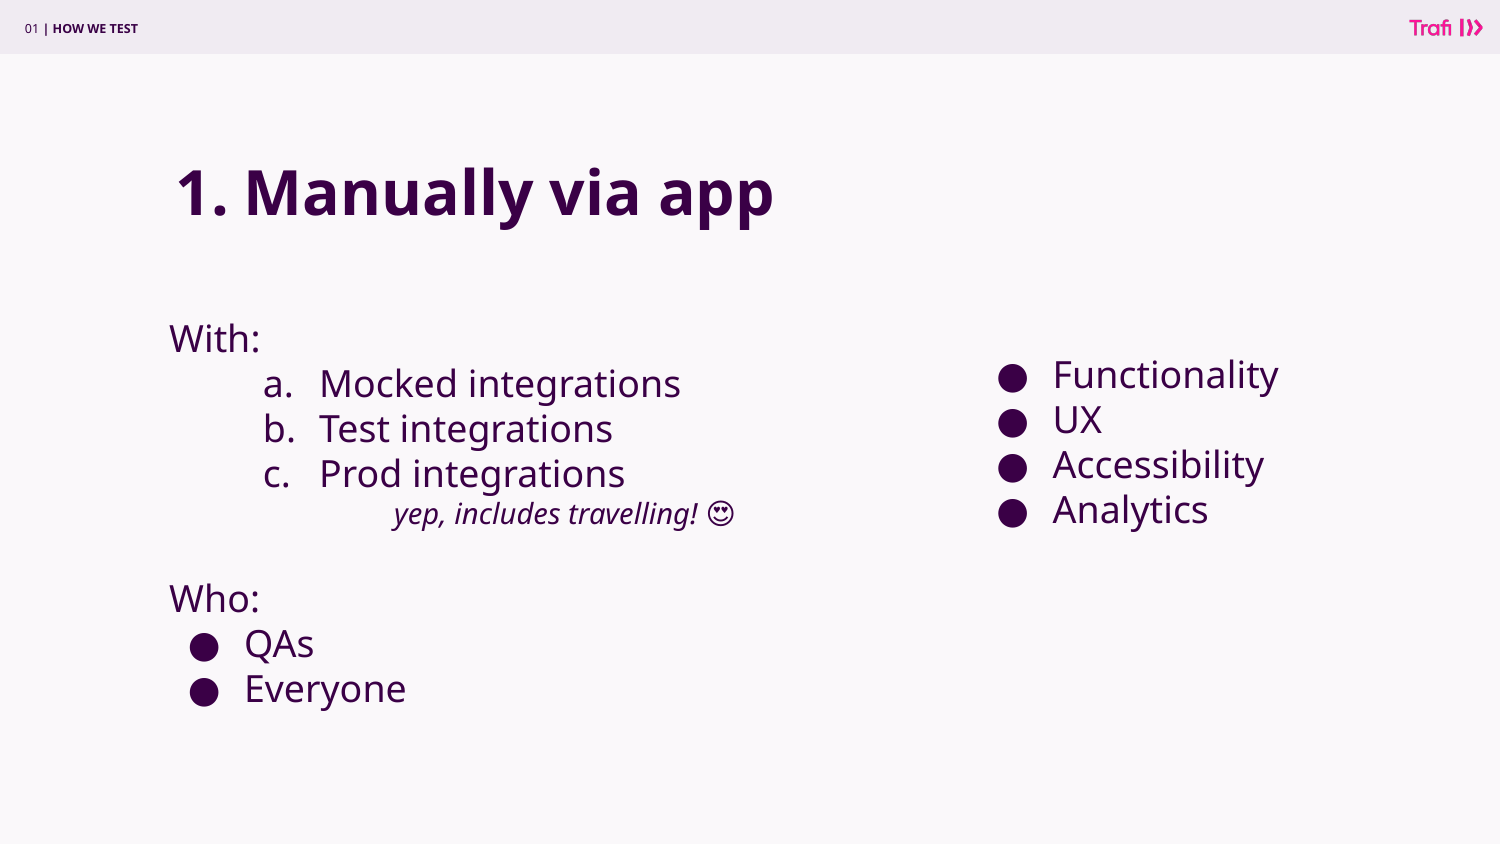

01 | HOW WE TEST
Manually via app
With:
Mocked integrations
Test integrations
Prod integrations
yep, includes travelling! 😍
Who:
QAs
Everyone
Functionality
UX
Accessibility
Analytics